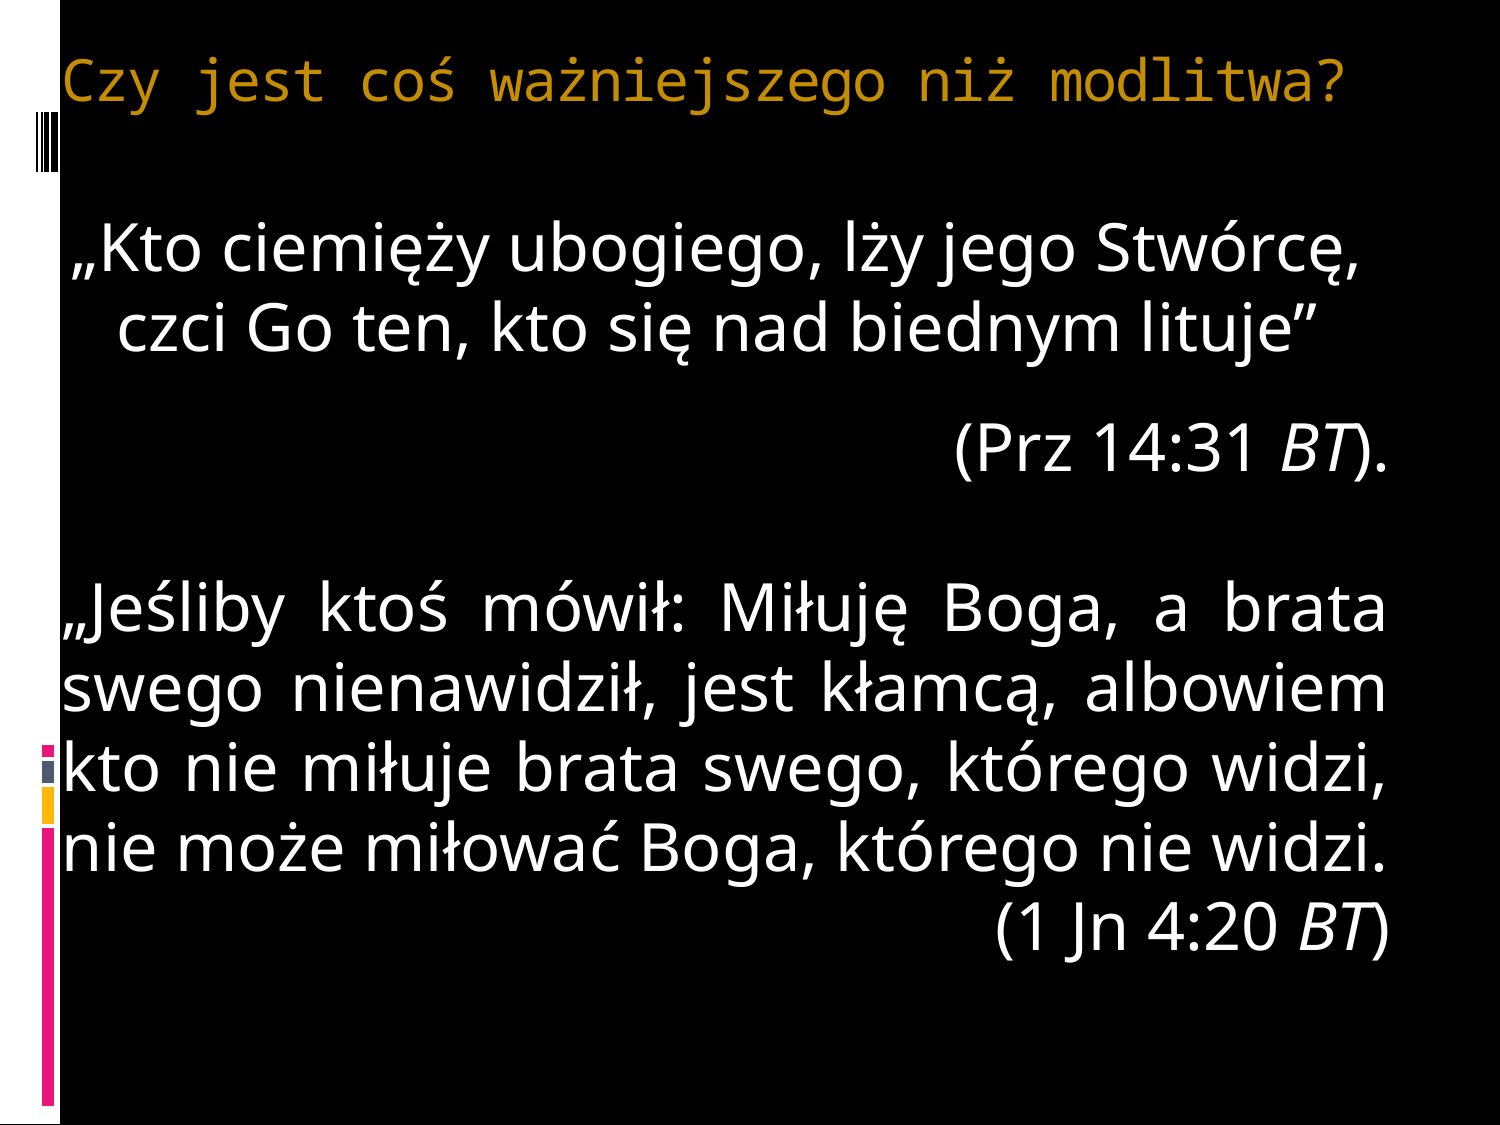

# Czy jest coś ważniejszego niż modlitwa?
„Kto ciemięży ubogiego, lży jego Stwórcę,
czci Go ten, kto się nad biednym lituje”
(Prz 14:31 BT).
„Jeśliby ktoś mówił: Miłuję Boga, a brata swego nienawidził, jest kłamcą, albowiem kto nie miłuje brata swego, którego widzi, nie może miłować Boga, którego nie widzi.
(1 Jn 4:20 BT)